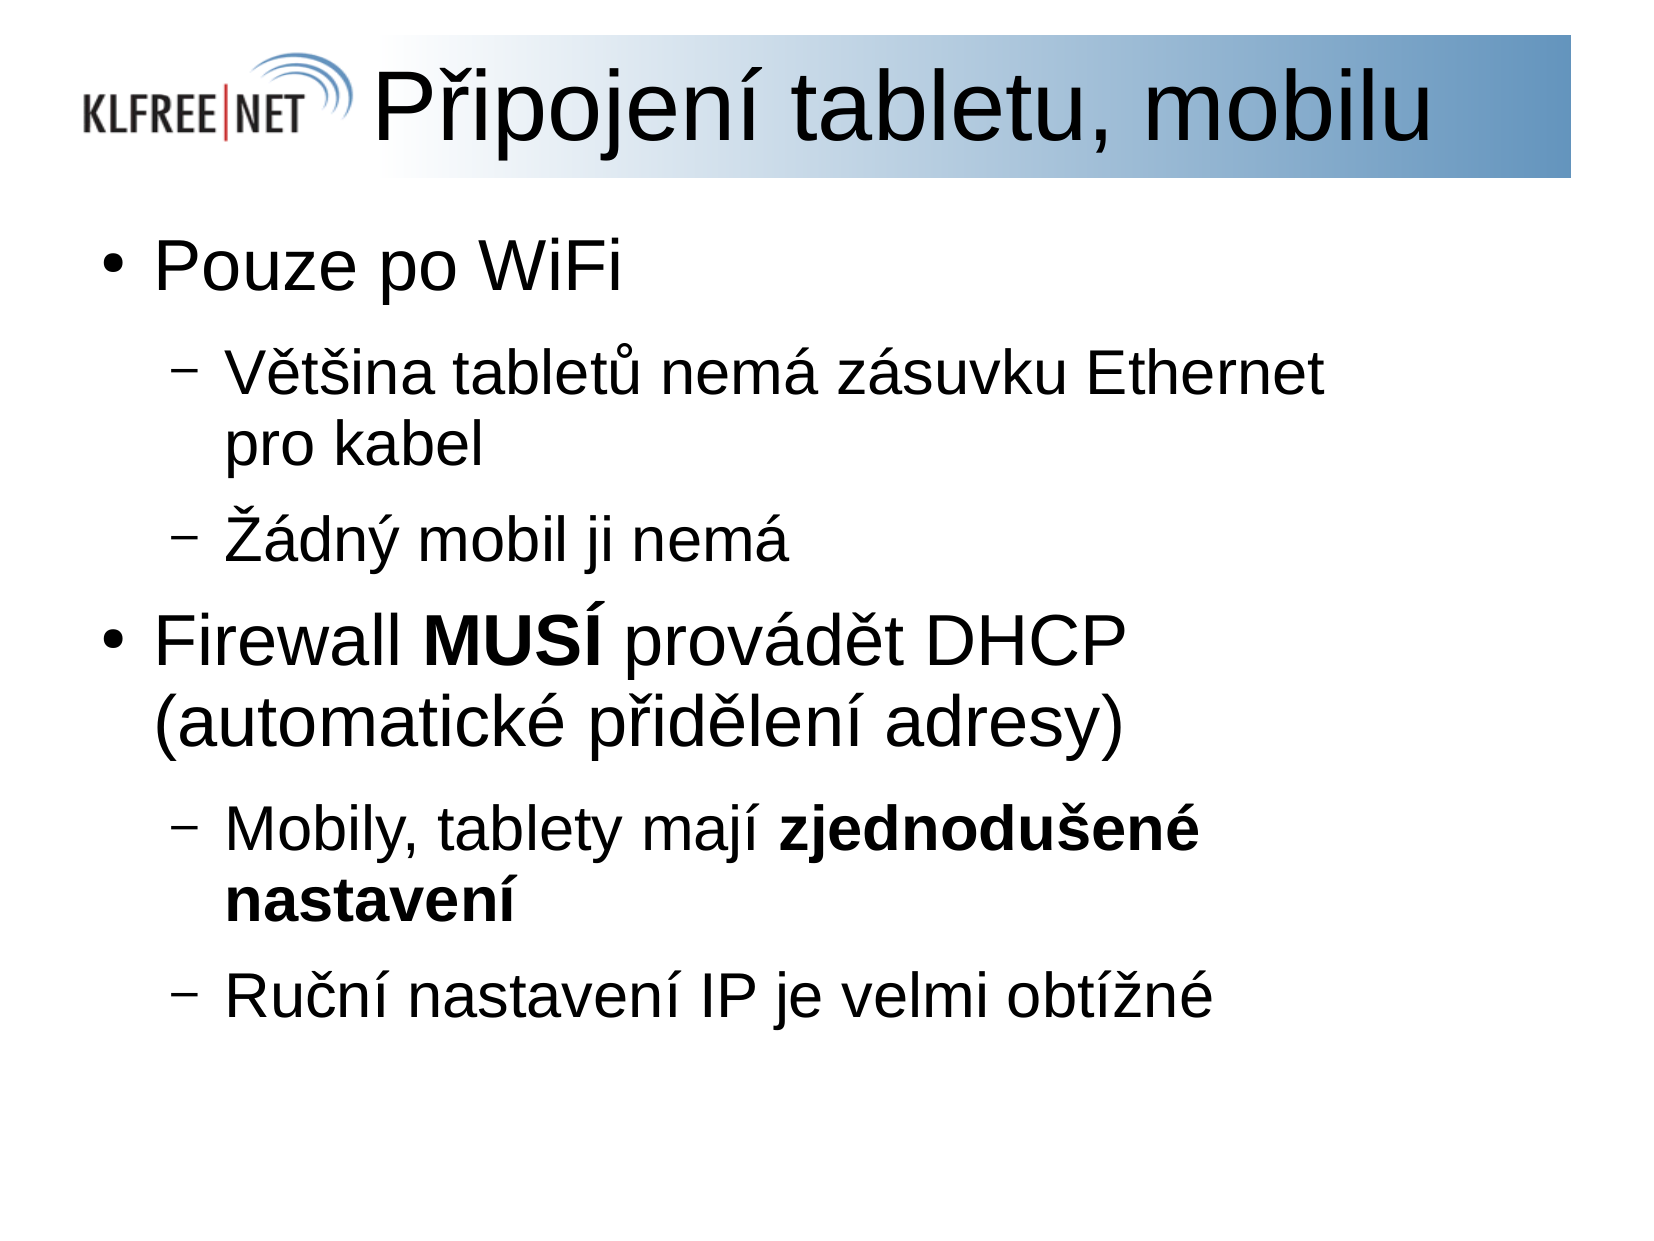

# Připojení tabletu, mobilu
Pouze po WiFi
Většina tabletů nemá zásuvku Ethernet pro kabel
Žádný mobil ji nemá
Firewall MUSÍ provádět DHCP (automatické přidělení adresy)
Mobily, tablety mají zjednodušené nastavení
Ruční nastavení IP je velmi obtížné